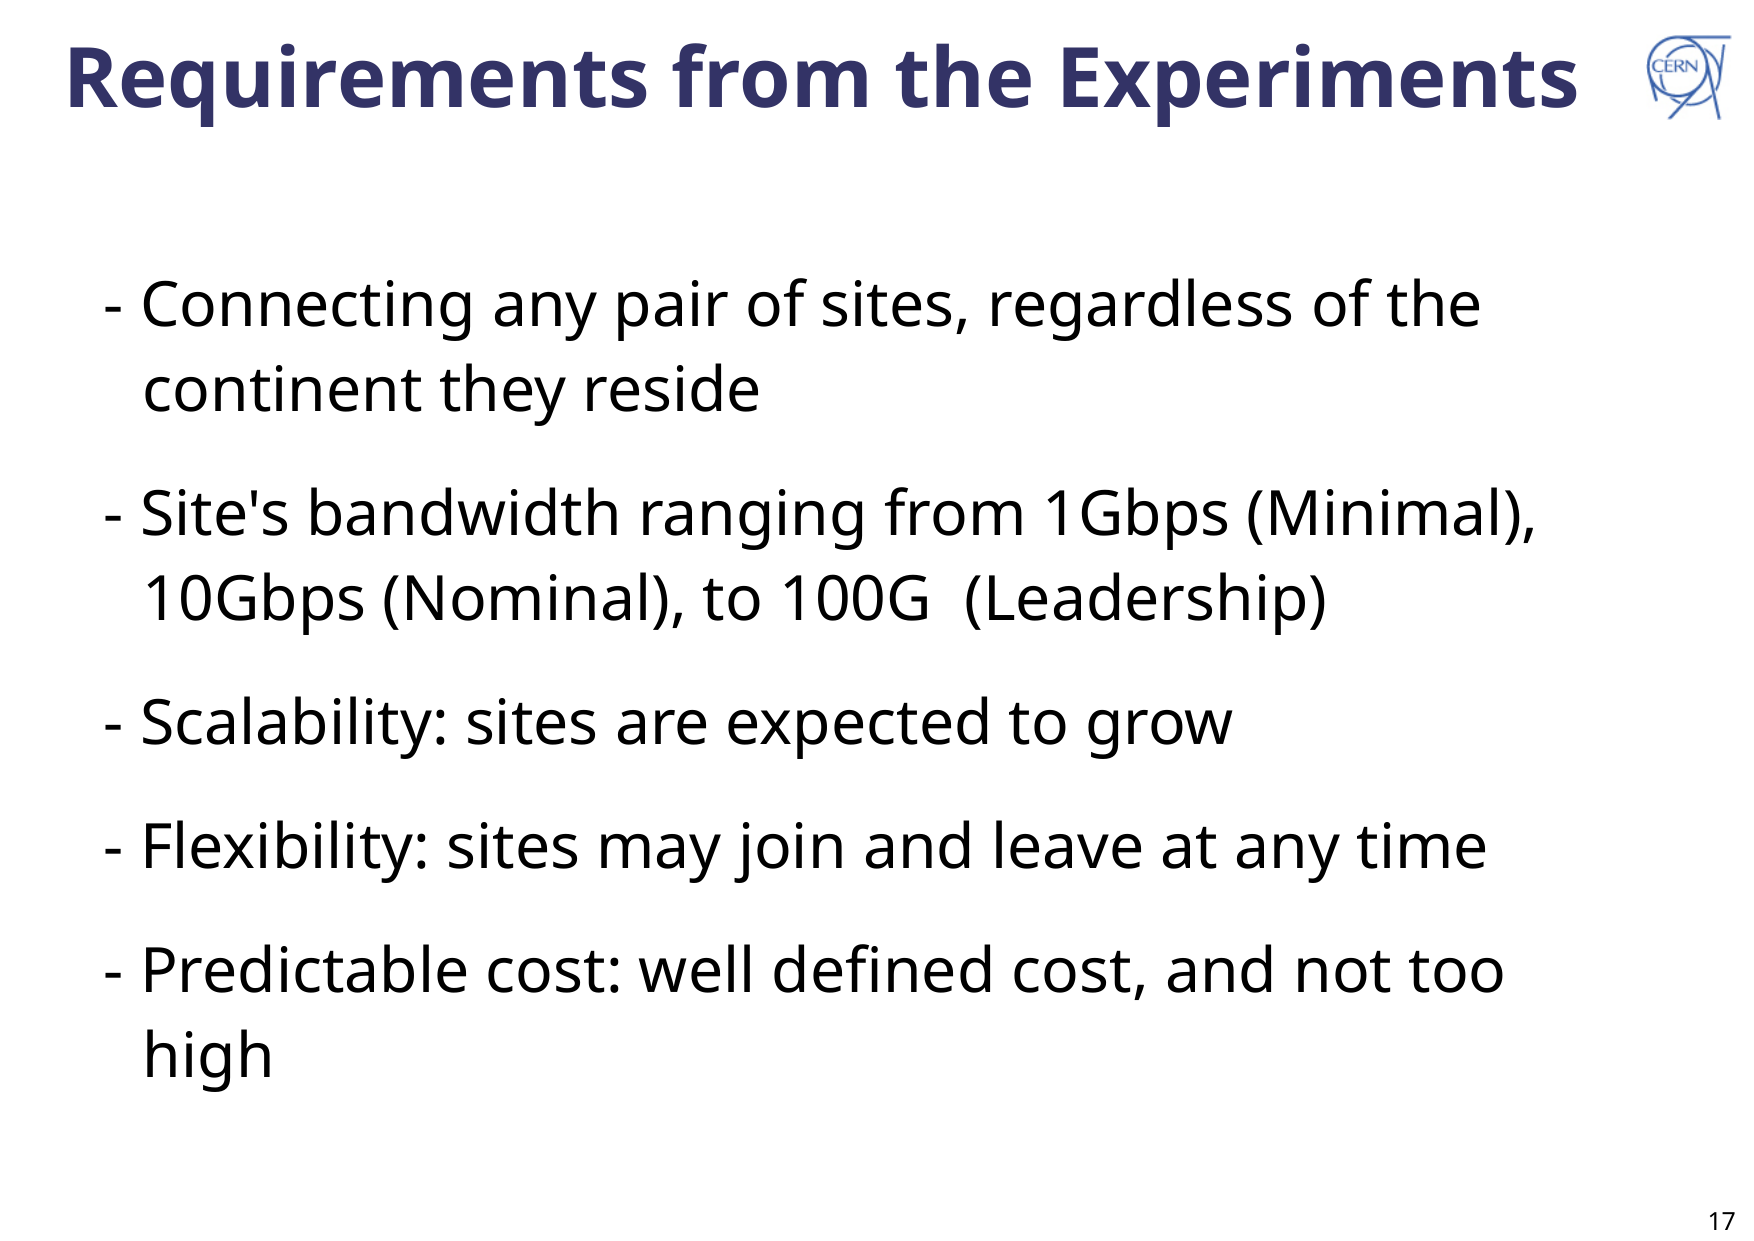

# Requirements from the Experiments
- Connecting any pair of sites, regardless of the continent they reside
- Site's bandwidth ranging from 1Gbps (Minimal), 10Gbps (Nominal), to 100G (Leadership)
- Scalability: sites are expected to grow
- Flexibility: sites may join and leave at any time
- Predictable cost: well defined cost, and not too high
17